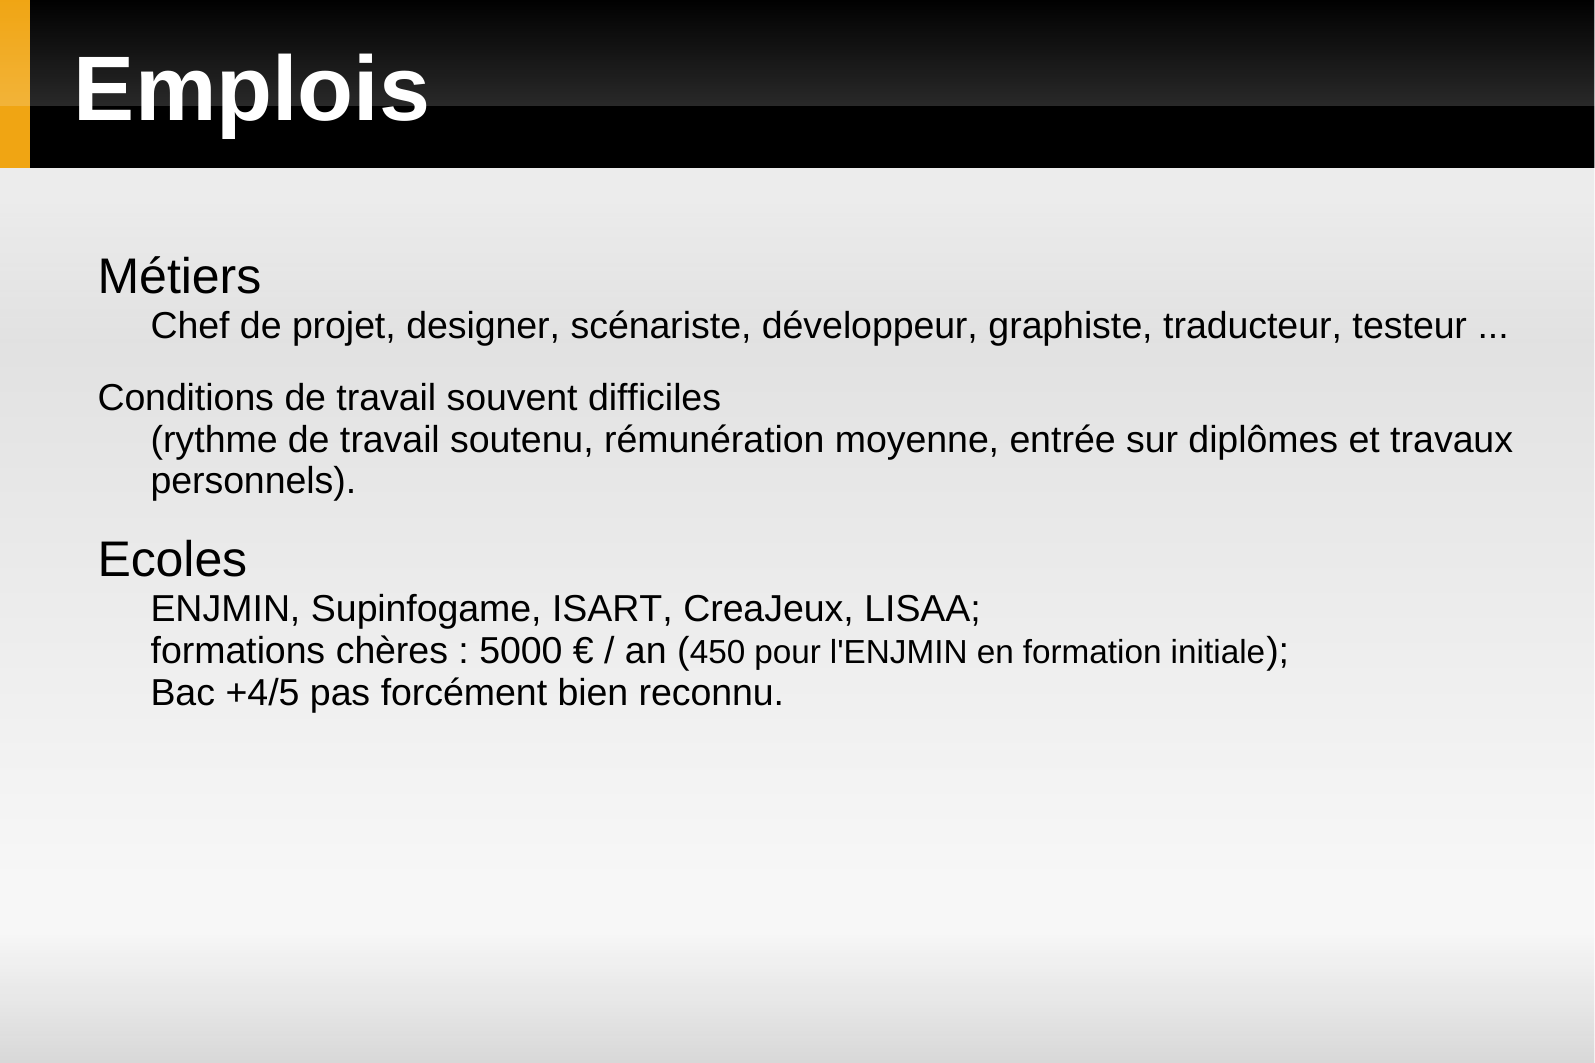

# Emplois
Métiers
Chef de projet, designer, scénariste, développeur, graphiste, traducteur, testeur ...
Conditions de travail souvent difficiles
(rythme de travail soutenu, rémunération moyenne, entrée sur diplômes et travaux personnels).
Ecoles
ENJMIN, Supinfogame, ISART, CreaJeux, LISAA;
formations chères : 5000 € / an (450 pour l'ENJMIN en formation initiale);
Bac +4/5 pas forcément bien reconnu.